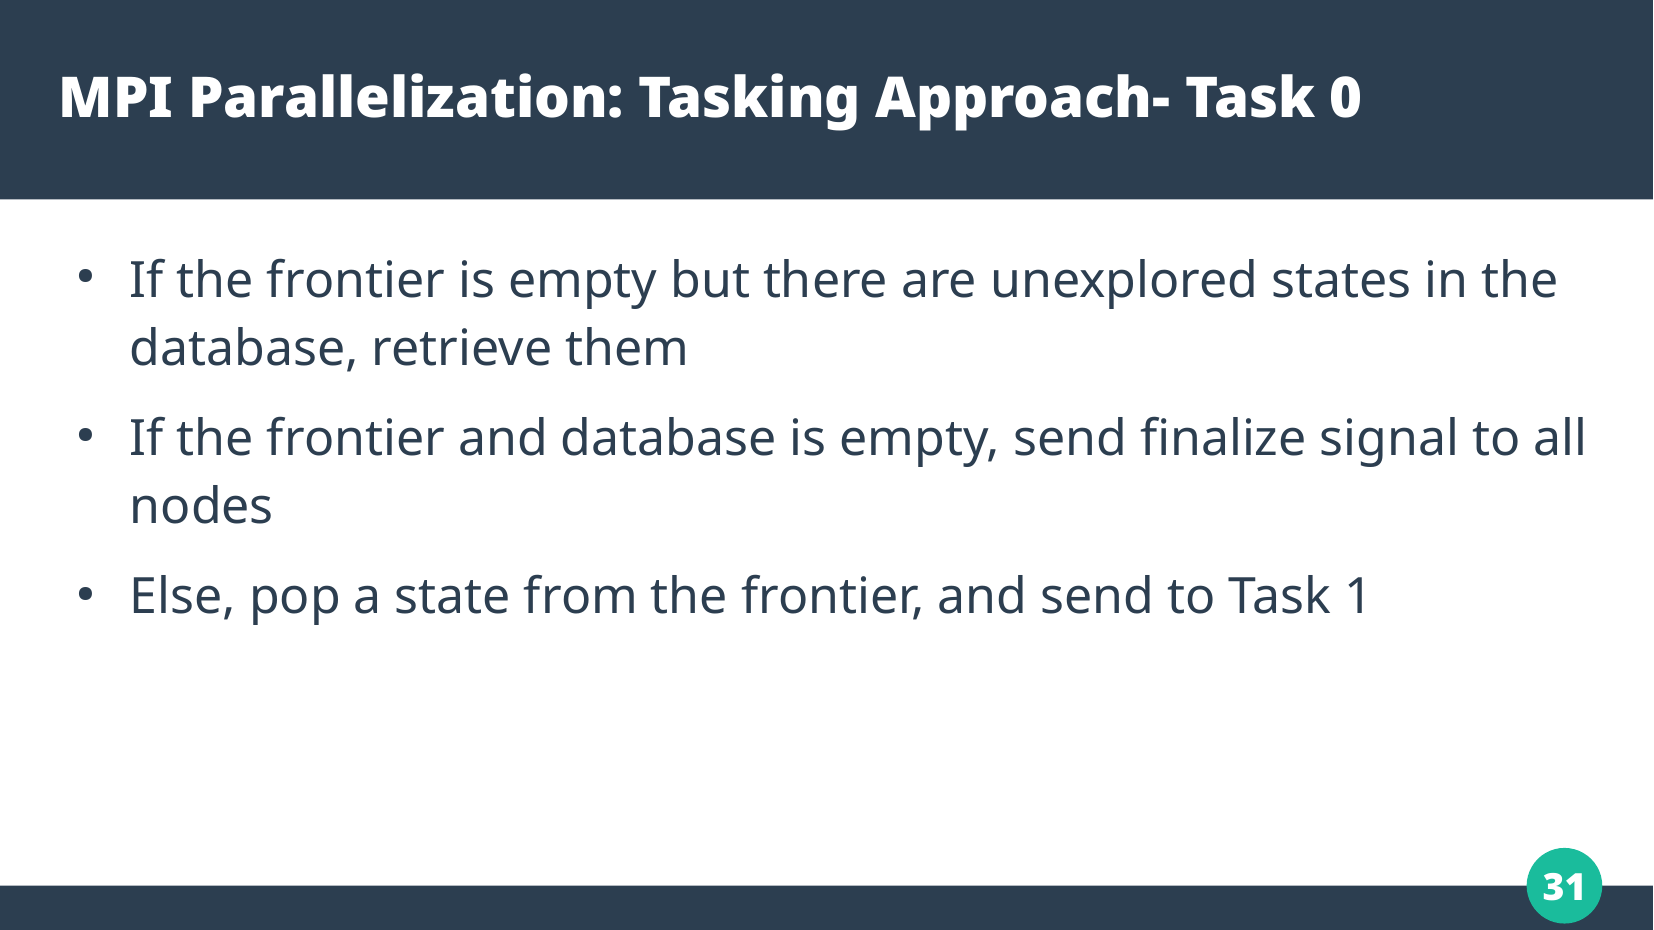

# MPI Parallelization: Tasking Approach- Task 0
If the frontier is empty but there are unexplored states in the database, retrieve them
If the frontier and database is empty, send finalize signal to all nodes
Else, pop a state from the frontier, and send to Task 1